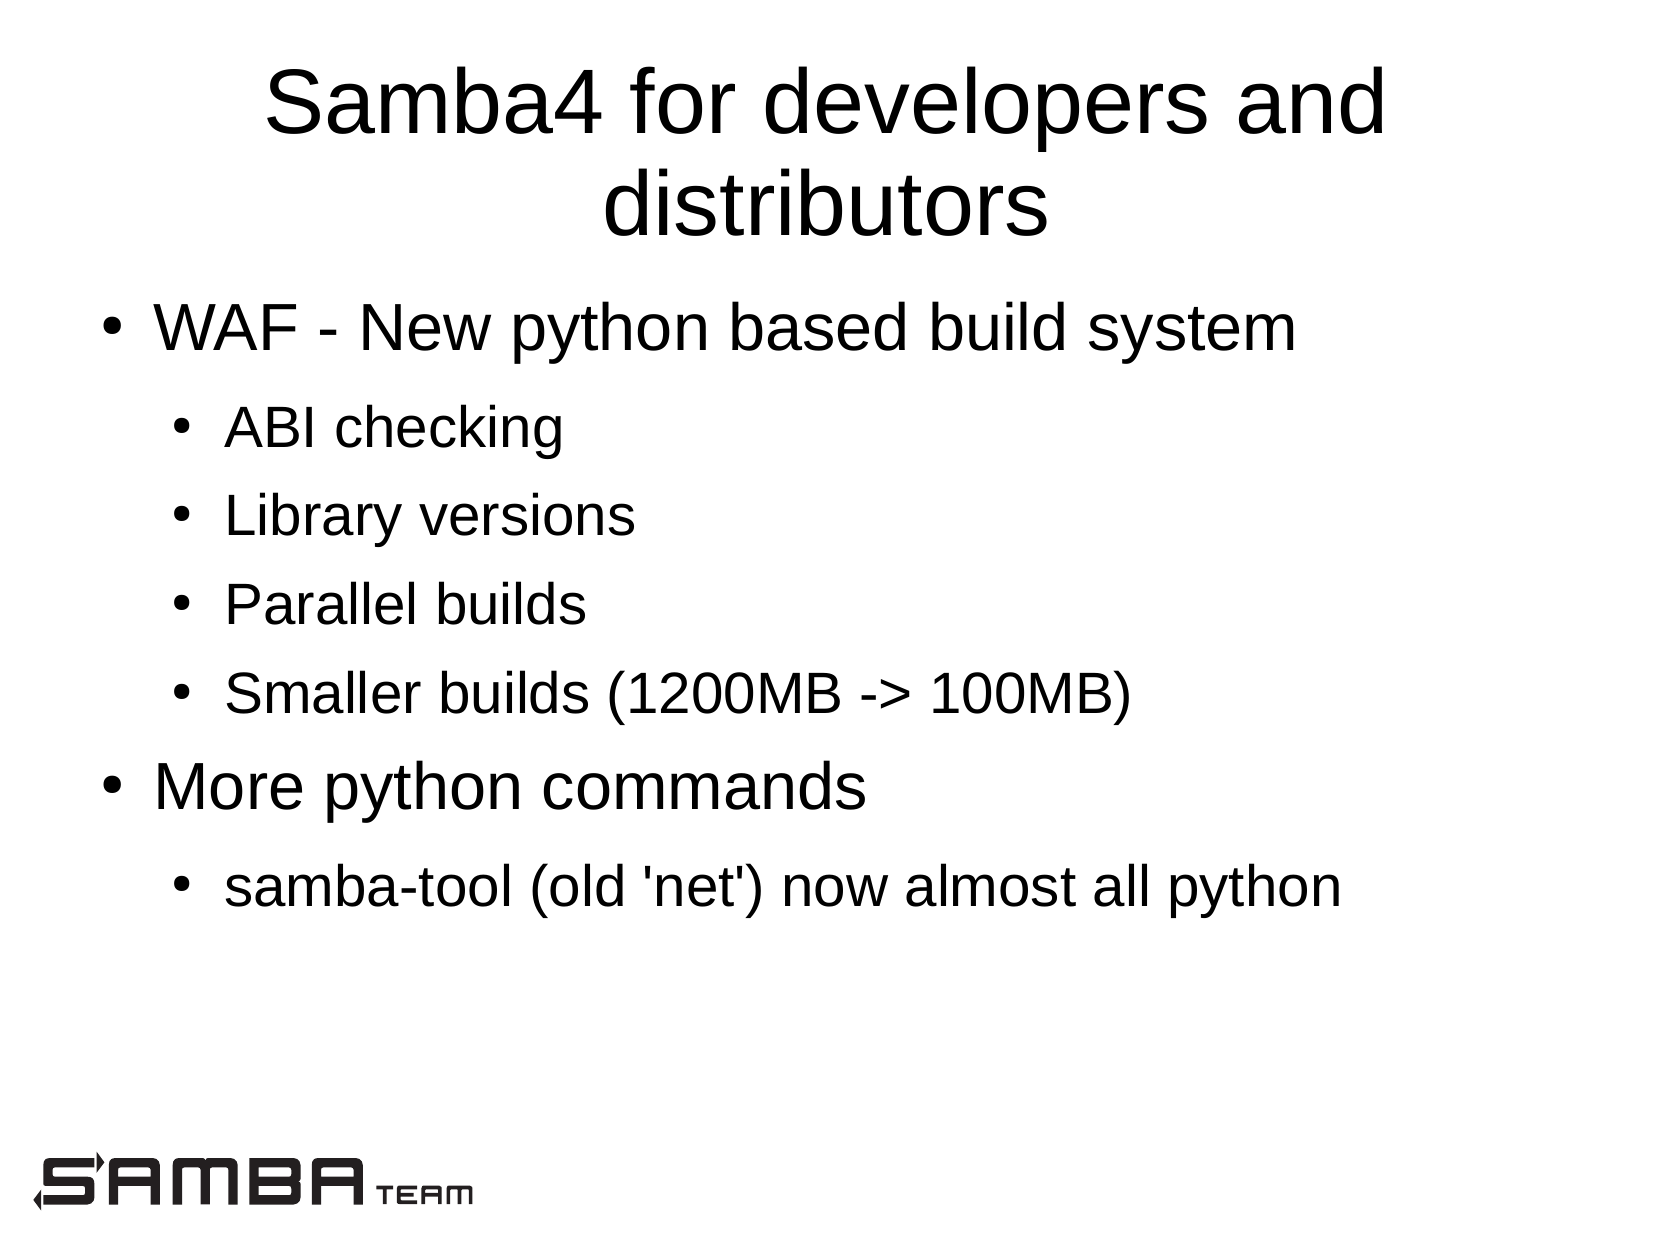

# Samba4 for developers and distributors
WAF - New python based build system
ABI checking
Library versions
Parallel builds
Smaller builds (1200MB -> 100MB)
More python commands
samba-tool (old 'net') now almost all python